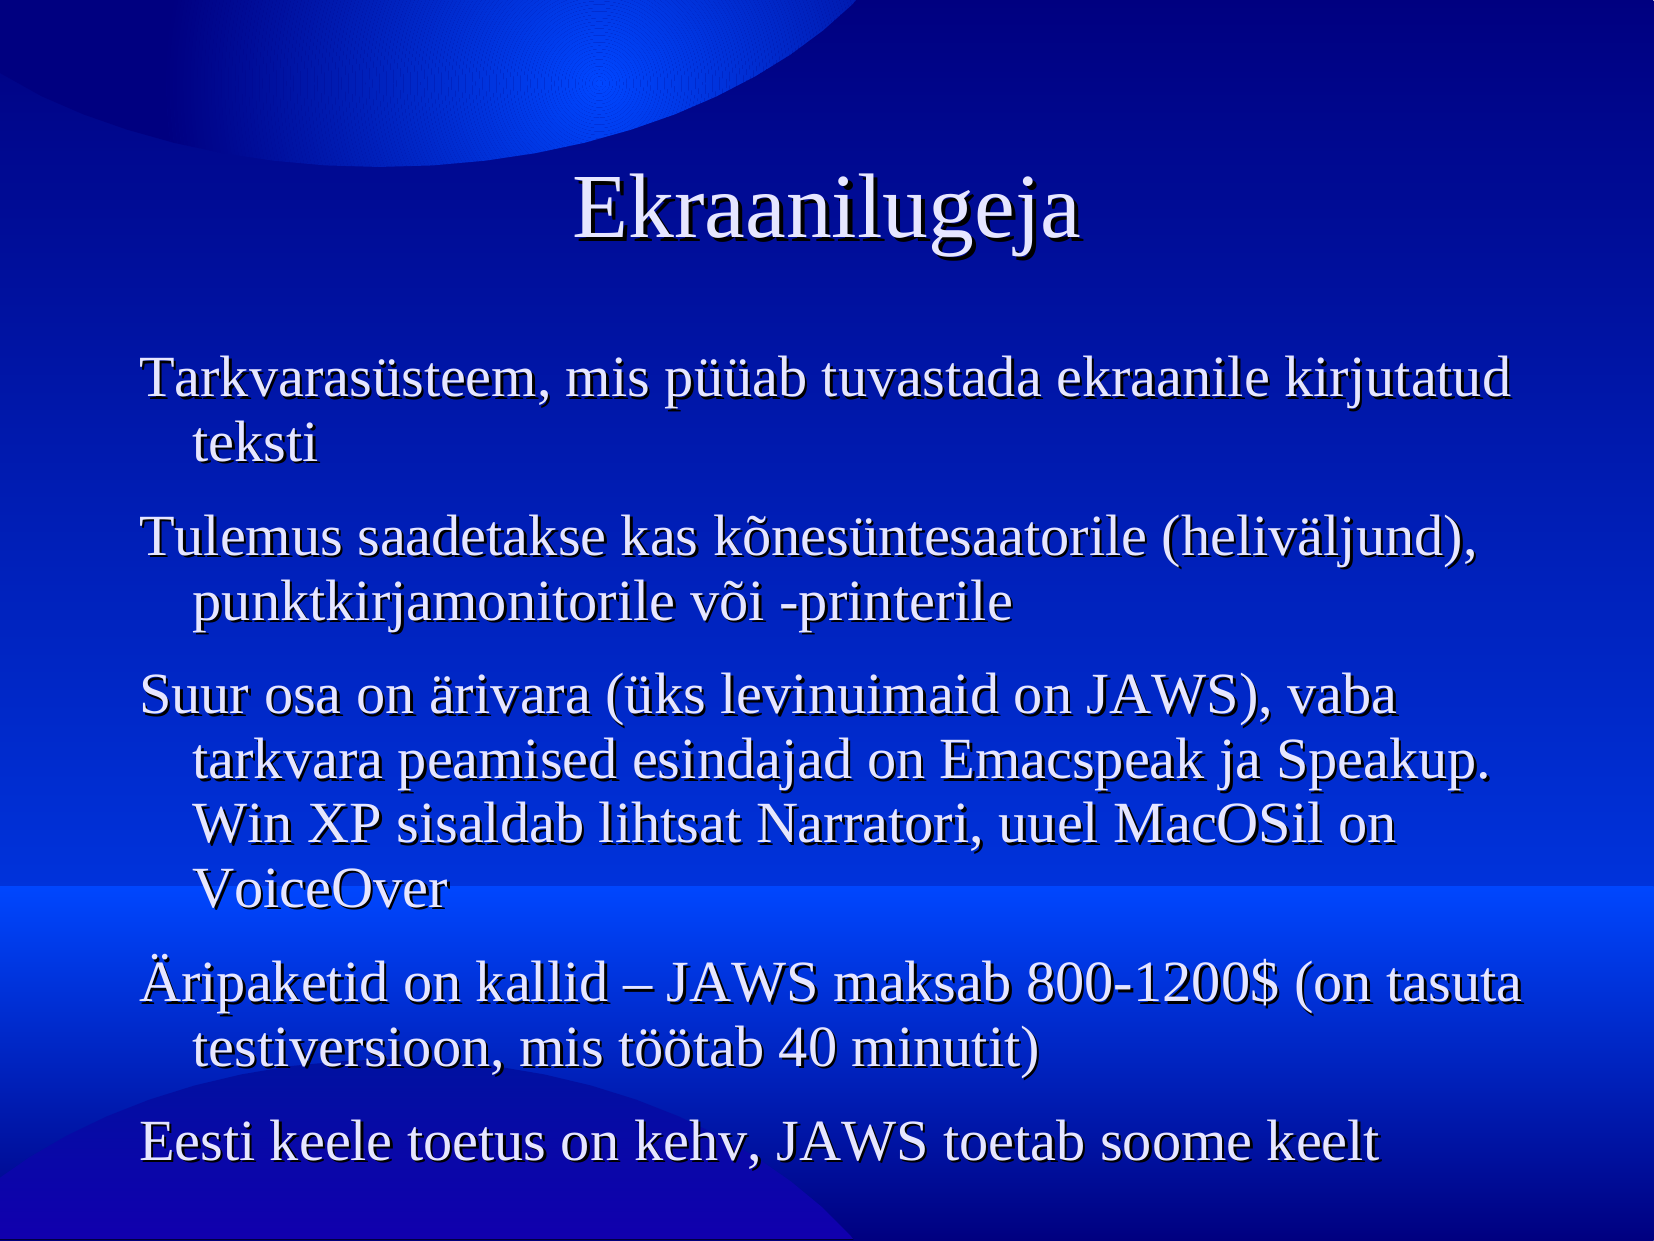

# Ekraanilugeja
Tarkvarasüsteem, mis püüab tuvastada ekraanile kirjutatud teksti
Tulemus saadetakse kas kõnesüntesaatorile (heliväljund), punktkirjamonitorile või -printerile
Suur osa on ärivara (üks levinuimaid on JAWS), vaba tarkvara peamised esindajad on Emacspeak ja Speakup. Win XP sisaldab lihtsat Narratori, uuel MacOSil on VoiceOver
Äripaketid on kallid – JAWS maksab 800-1200$ (on tasuta testiversioon, mis töötab 40 minutit)
Eesti keele toetus on kehv, JAWS toetab soome keelt